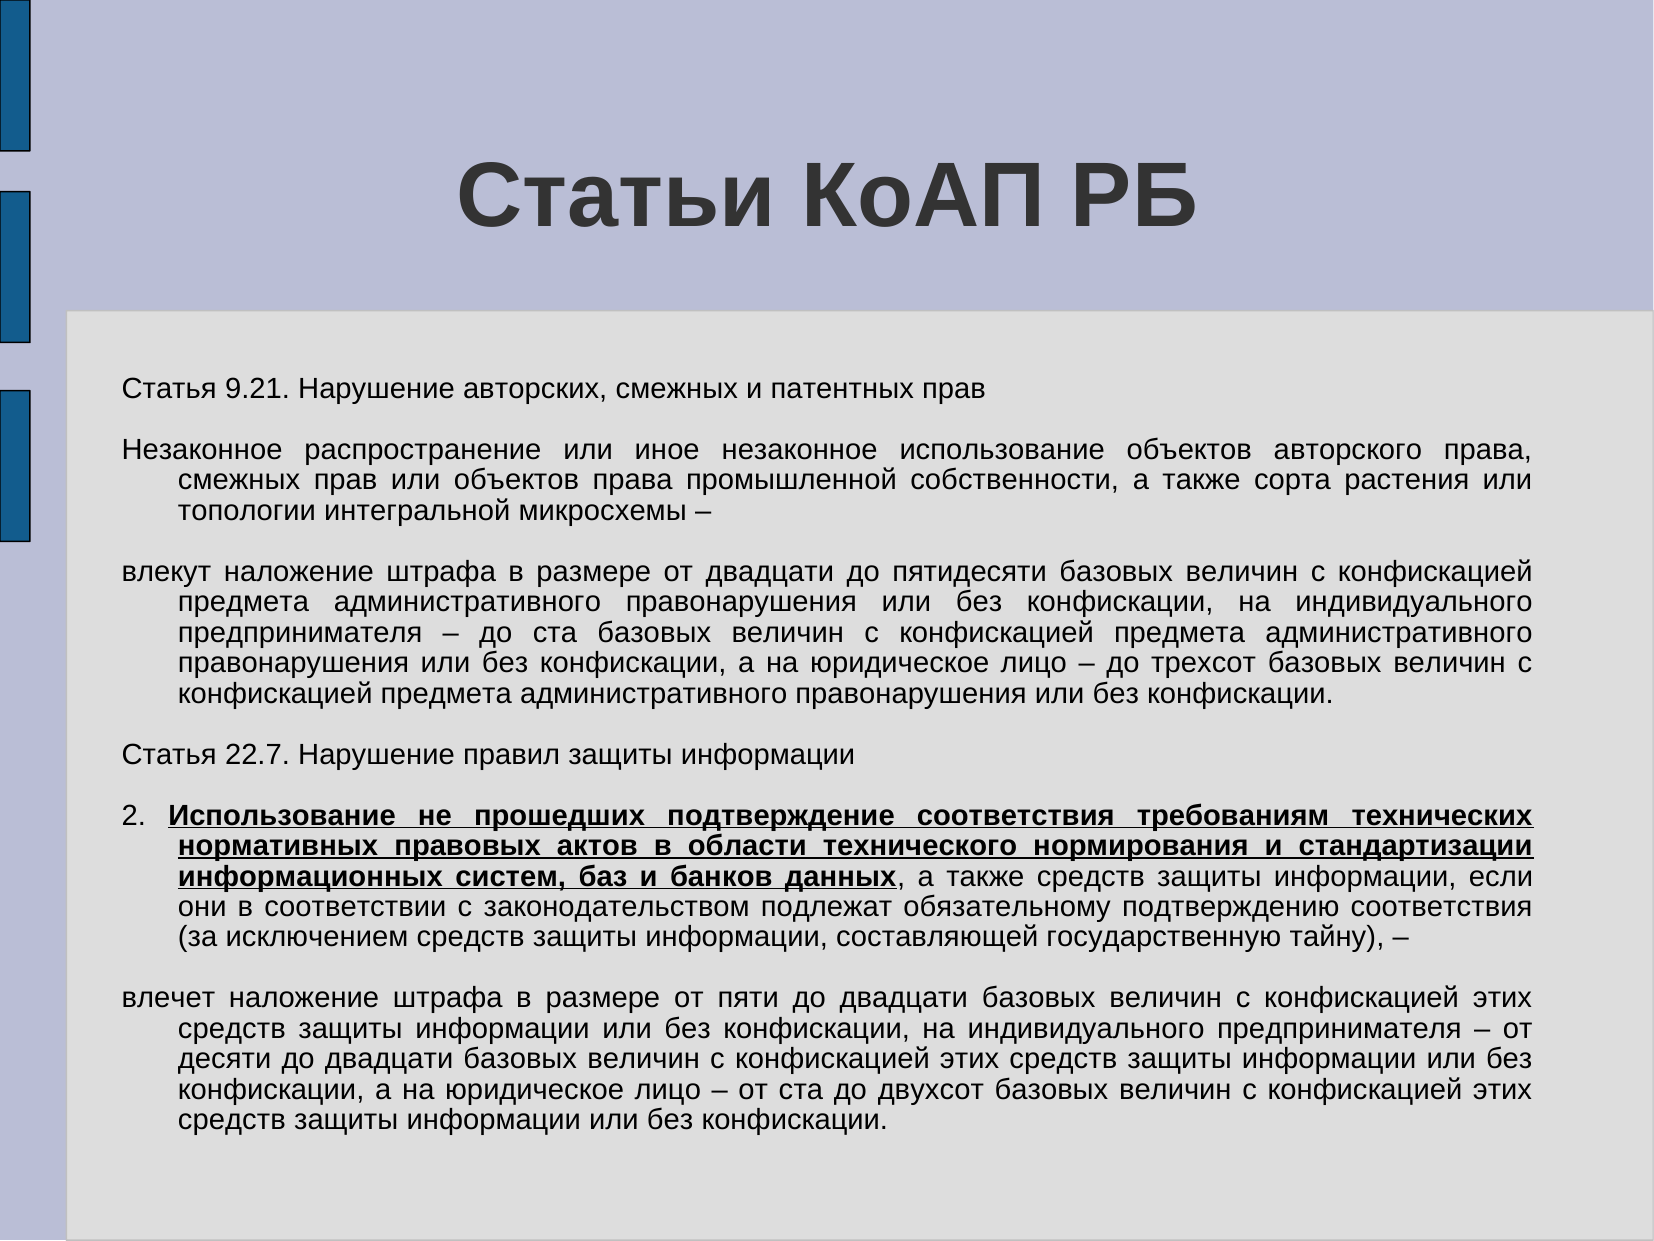

# Статьи КоАП РБ
Статья 9.21. Нарушение авторских, смежных и патентных прав
Незаконное распространение или иное незаконное использование объектов авторского права, смежных прав или объектов права промышленной собственности, а также сорта растения или топологии интегральной микросхемы –
влекут наложение штрафа в размере от двадцати до пятидесяти базовых величин с конфискацией предмета административного правонарушения или без конфискации, на индивидуального предпринимателя – до ста базовых величин с конфискацией предмета административного правонарушения или без конфискации, а на юридическое лицо – до трехсот базовых величин с конфискацией предмета административного правонарушения или без конфискации.
Статья 22.7. Нарушение правил защиты информации
2. Использование не прошедших подтверждение соответствия требованиям технических нормативных правовых актов в области технического нормирования и стандартизации информационных систем, баз и банков данных, а также средств защиты информации, если они в соответствии с законодательством подлежат обязательному подтверждению соответствия (за исключением средств защиты информации, составляющей государственную тайну), –
влечет наложение штрафа в размере от пяти до двадцати базовых величин с конфискацией этих средств защиты информации или без конфискации, на индивидуального предпринимателя – от десяти до двадцати базовых величин с конфискацией этих средств защиты информации или без конфискации, а на юридическое лицо – от ста до двухсот базовых величин с конфискацией этих средств защиты информации или без конфискации.